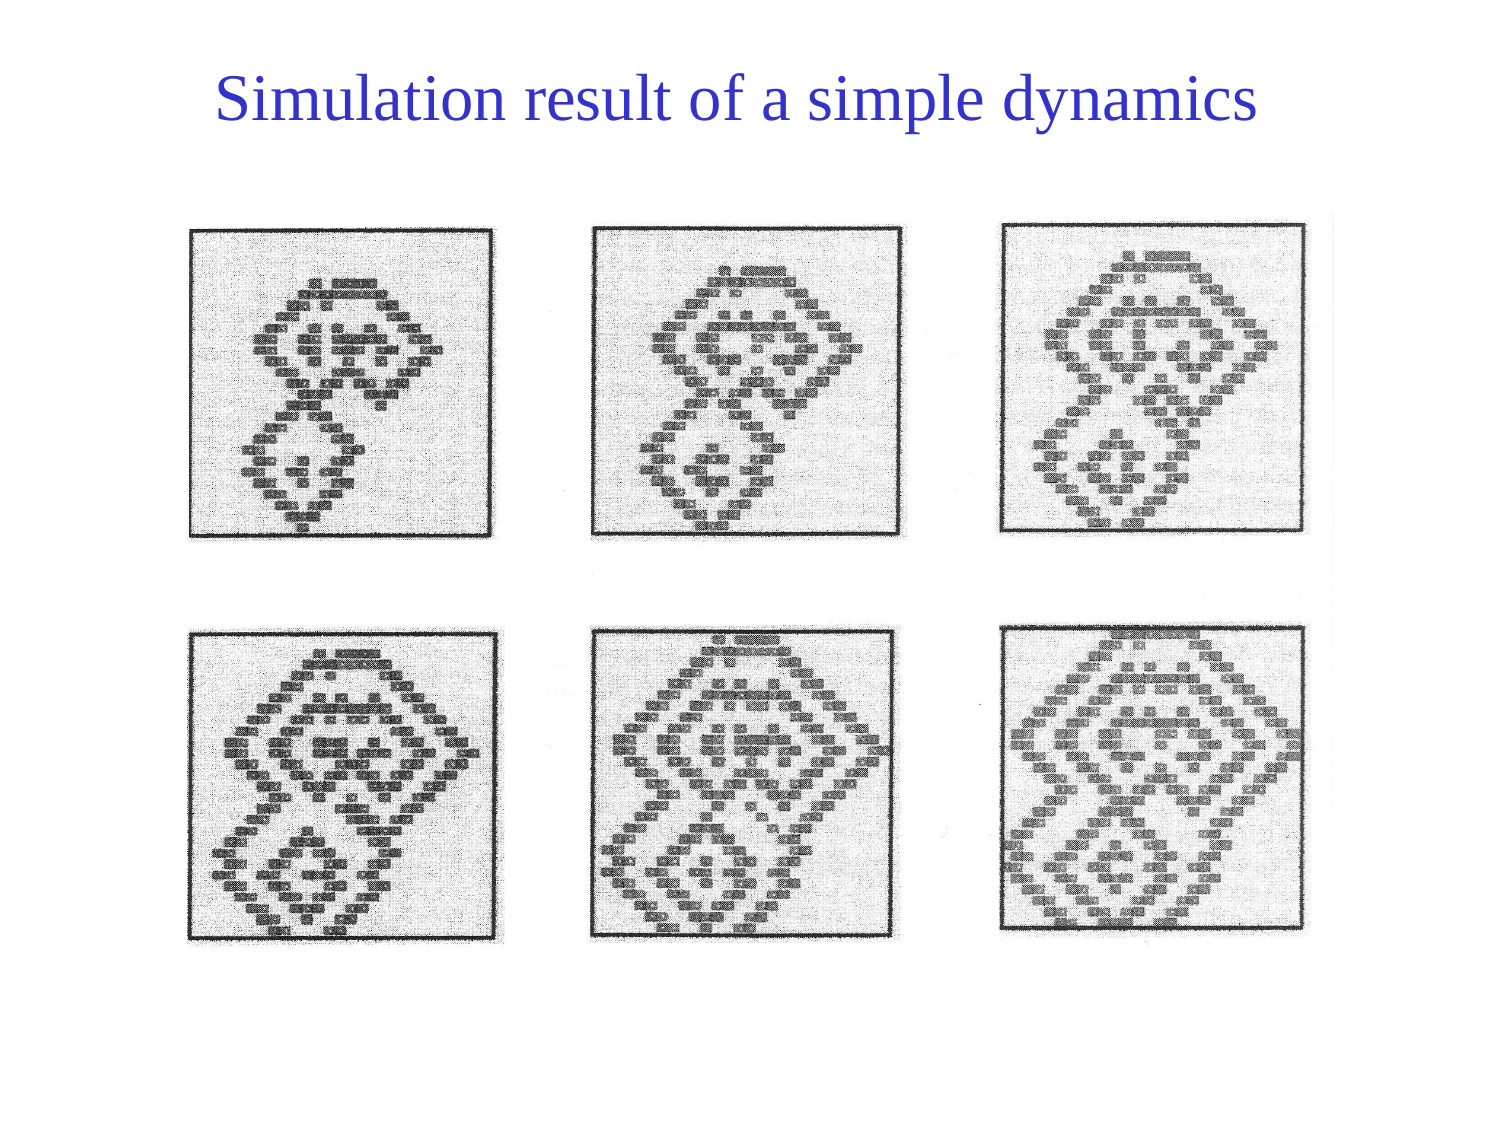

# Simulation result of a simple dynamics